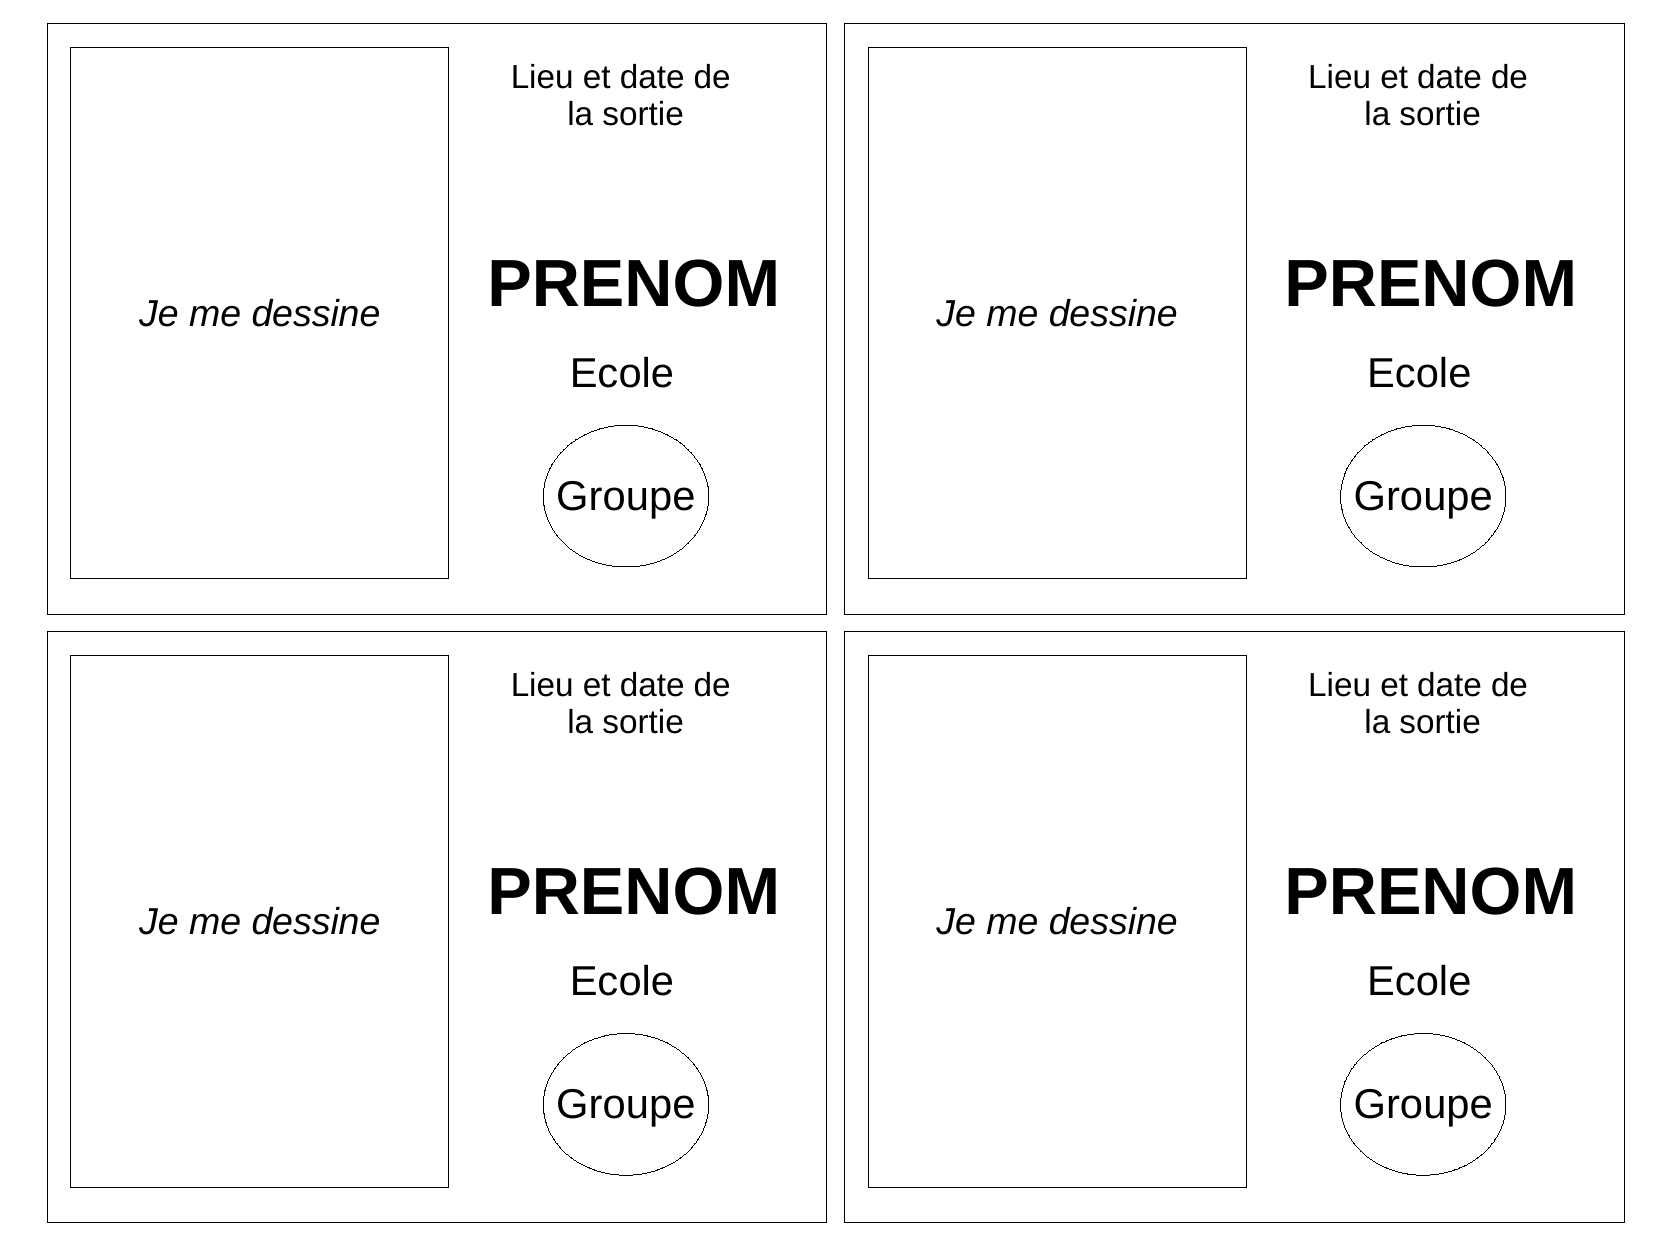

Je me dessine
Je me dessine
Lieu et date de
la sortie
Lieu et date de
la sortie
PRENOM
PRENOM
Ecole
Ecole
Groupe
Groupe
Je me dessine
Je me dessine
Lieu et date de
la sortie
Lieu et date de
la sortie
PRENOM
PRENOM
Ecole
Ecole
Groupe
Groupe